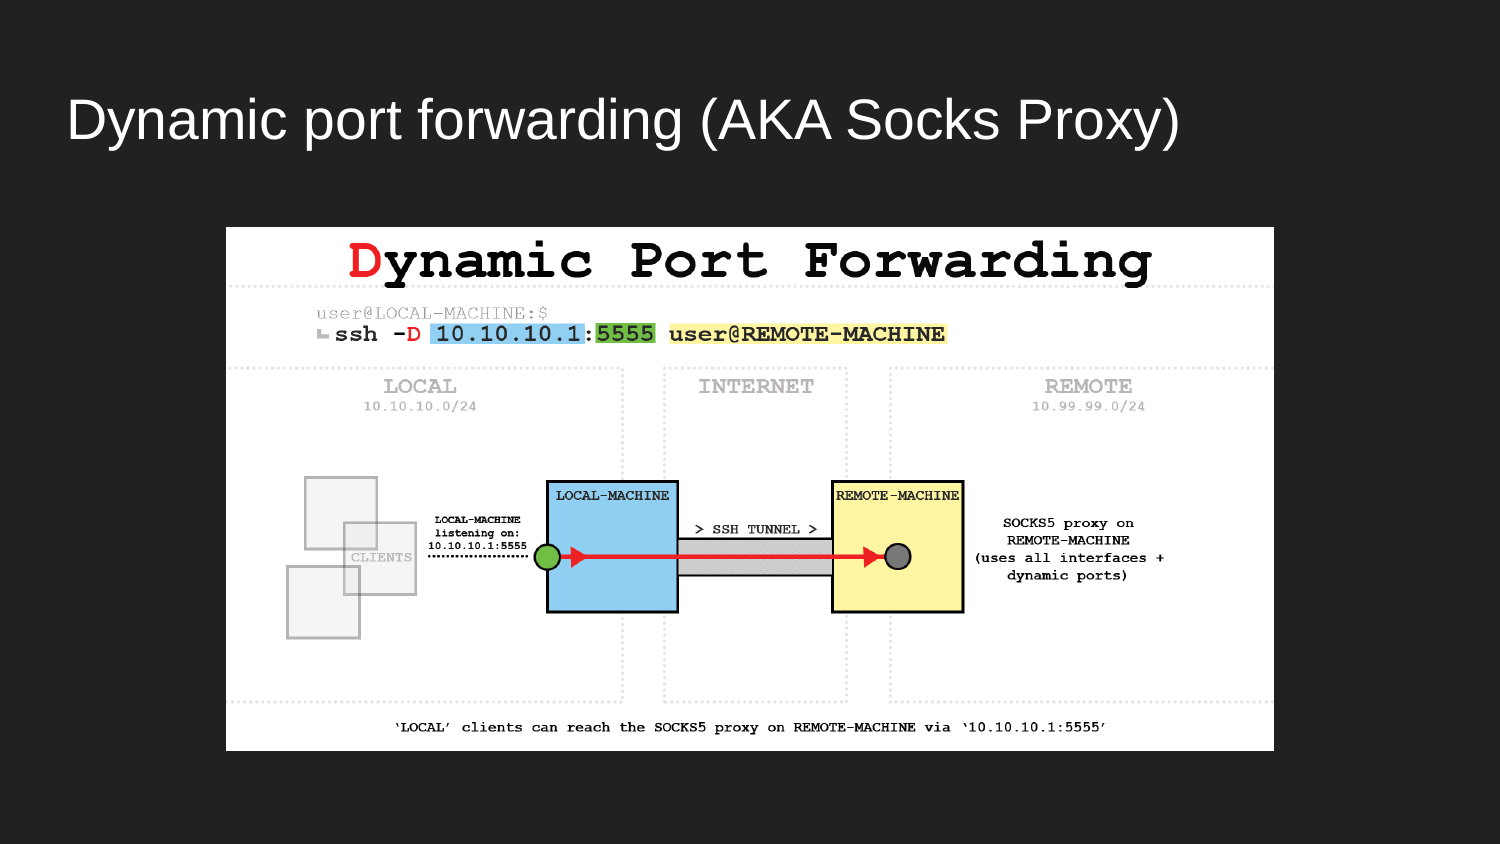

# Dynamic port forwarding (AKA Socks Proxy)